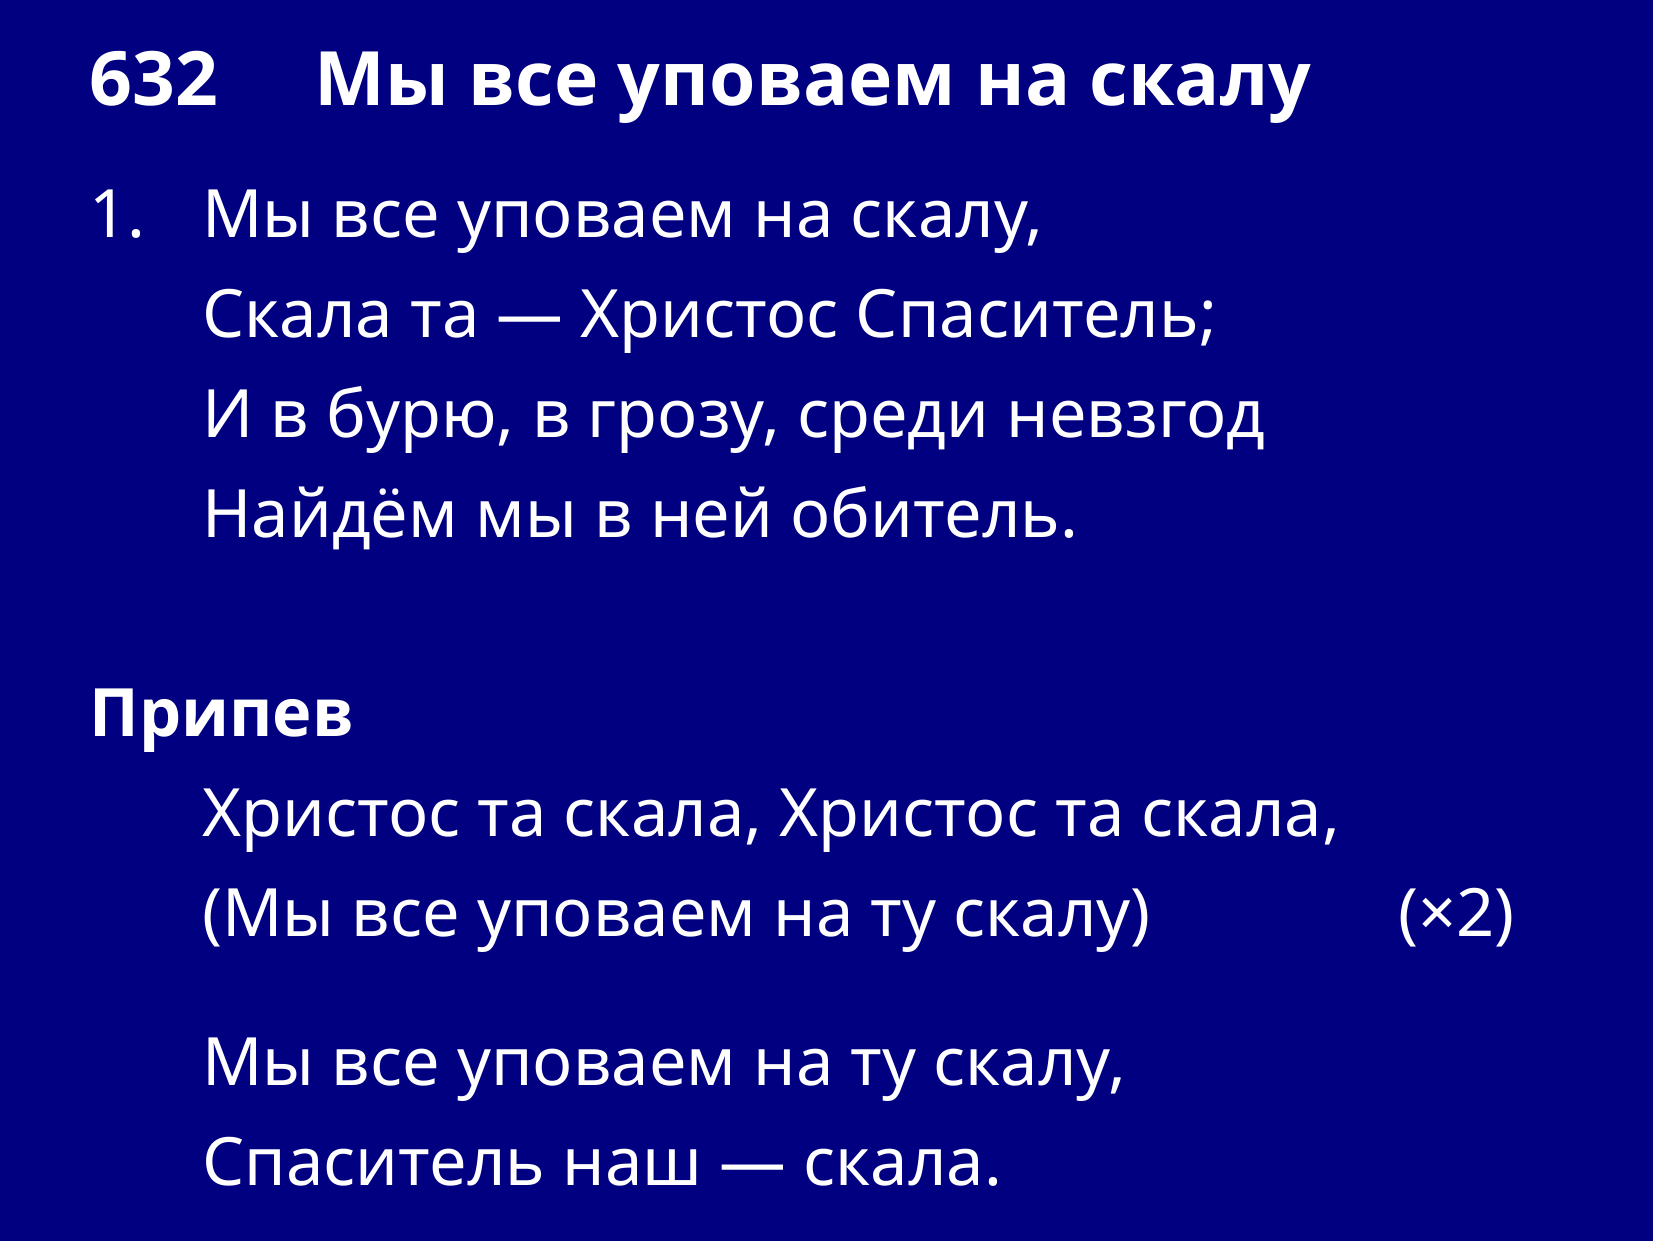

632	Мы все уповаем на скалу
1.	Мы все уповаем на скалу,
	Скала та — Христос Спаситель;
	И в бурю, в грозу, среди невзгод
	Найдём мы в ней обитель.
Припев
	Христос та скала, Христос та скала,
	(Мы все уповаем на ту скалу)	(×2)
	Мы все уповаем на ту скалу,
	Спаситель наш — скала.